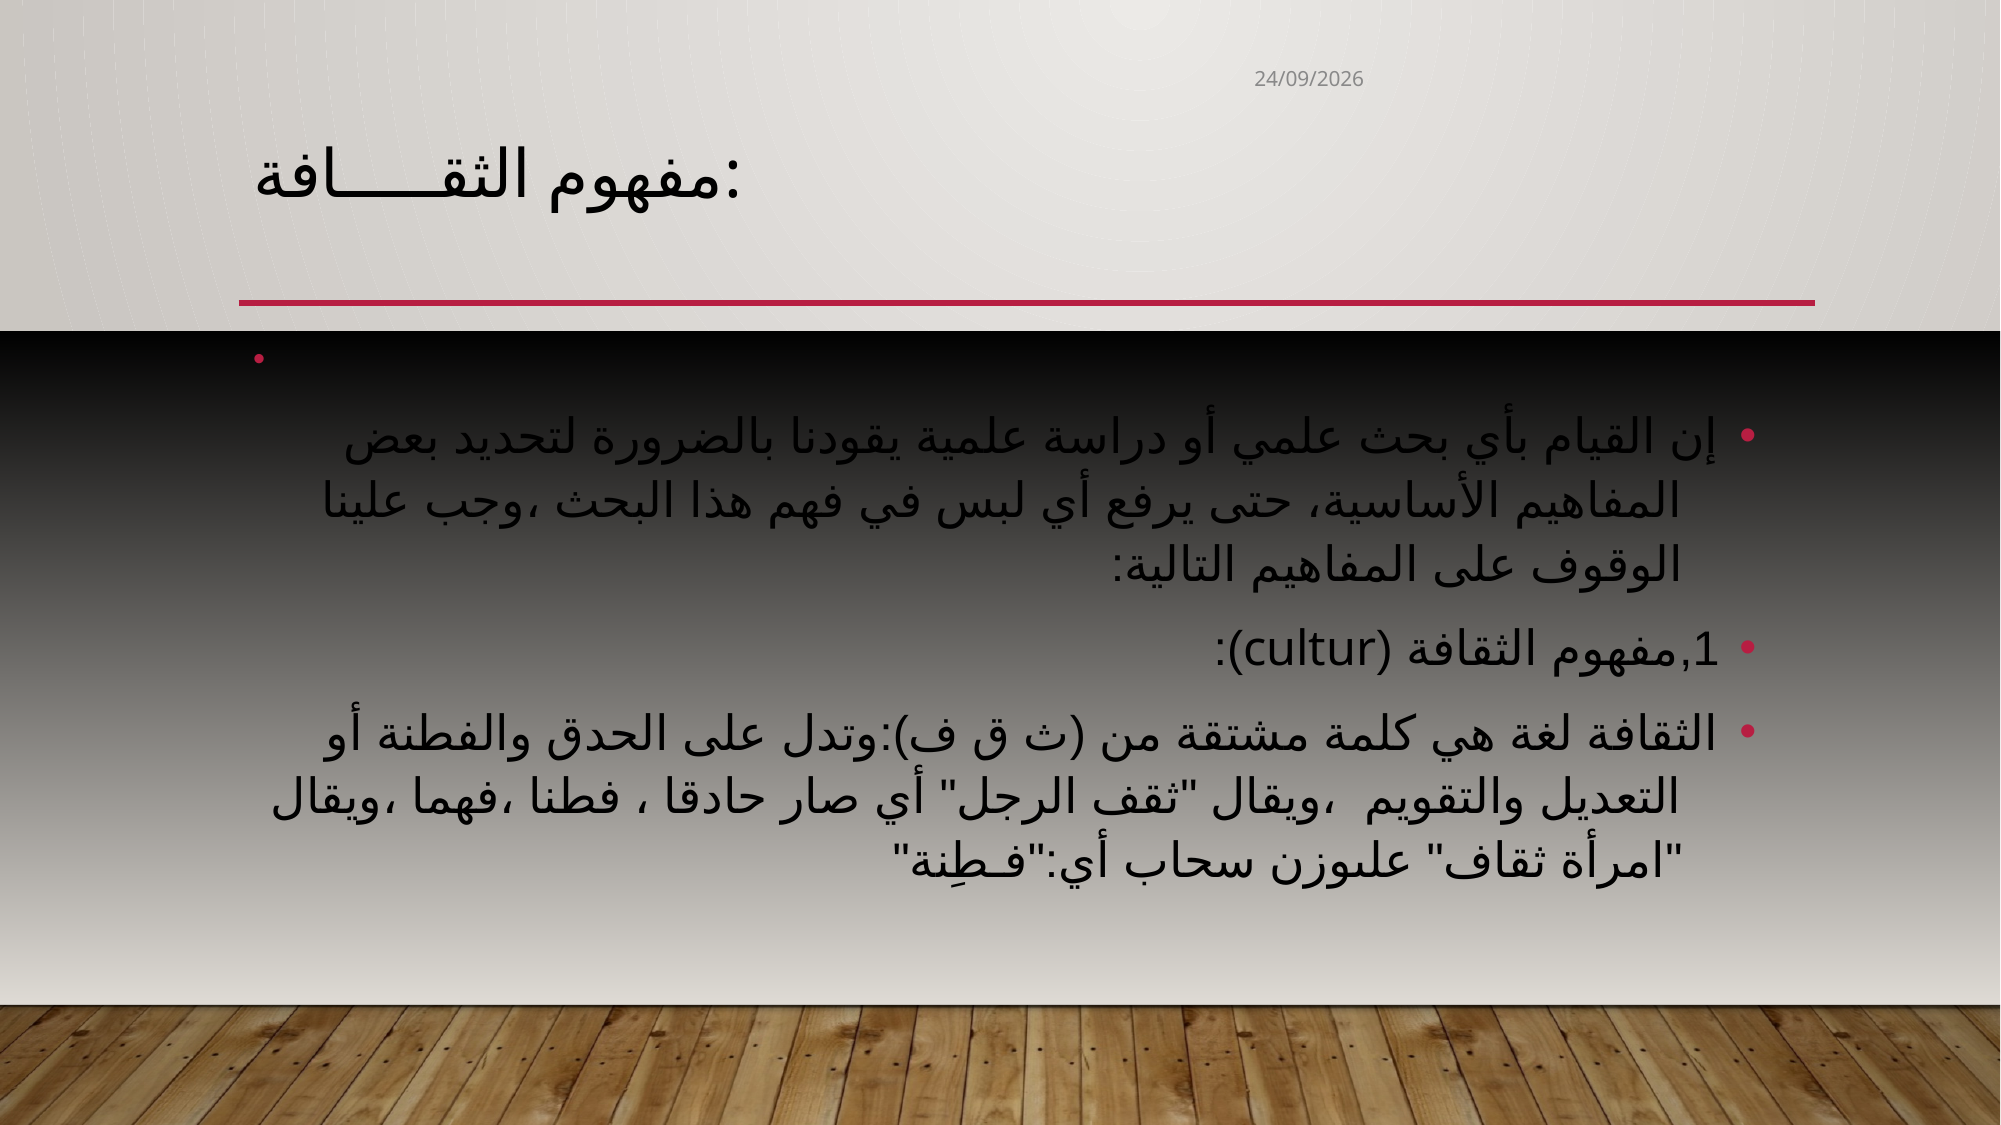

# مفهوم الثقـــــافة:
إن القيام بأي بحث علمي أو دراسة علمية يقودنا بالضرورة لتحديد بعض المفاهيم الأساسية، حتى يرفع أي لبس في فهم هذا البحث ،وجب علينا الوقوف على المفاهيم التالية:
1,مفهوم الثقافة (cultur):
الثقافة لغة هي كلمة مشتقة من (ث ق ف):وتدل على الحدق والفطنة أو التعديل والتقويم ،ويقال "ثقف الرجل" أي صار حادقا ، فطنا ،فهما ،ويقال "امرأة ثقاف" علىوزن سحاب أي:"فـطِنة"